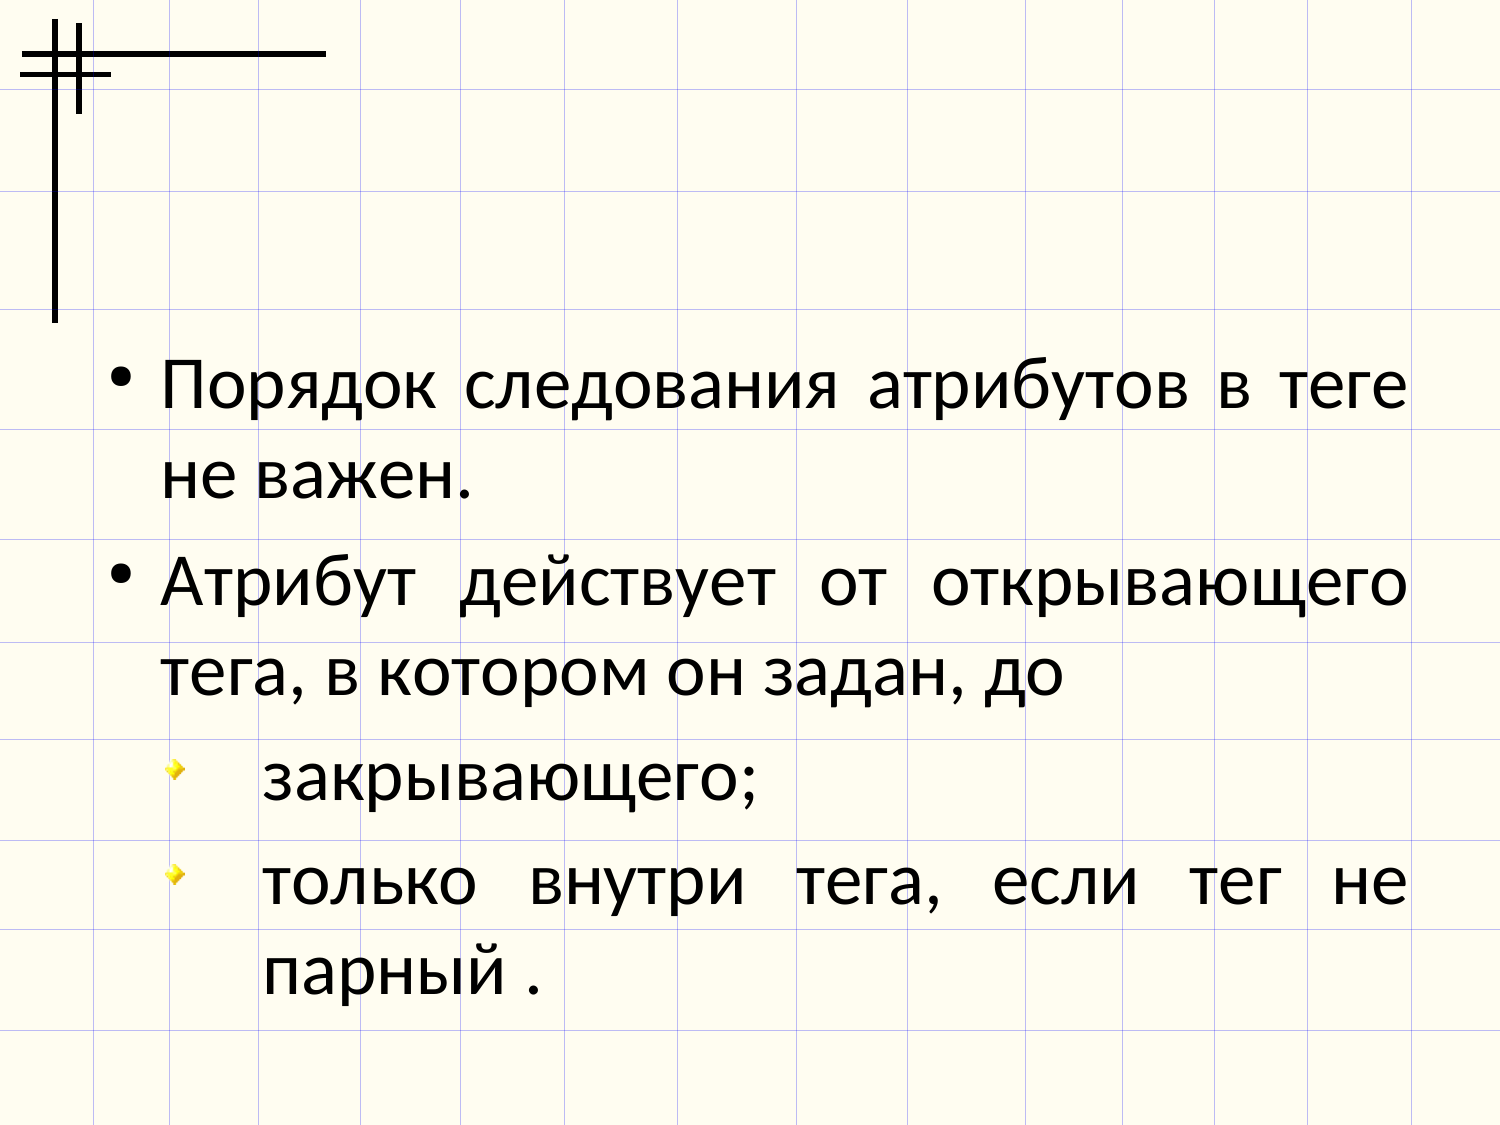

#
Порядок следования атрибутов в теге не важен.
Атрибут действует от открывающего тега, в котором он задан, до
закрывающего;
только внутри тега, если тег не парный .